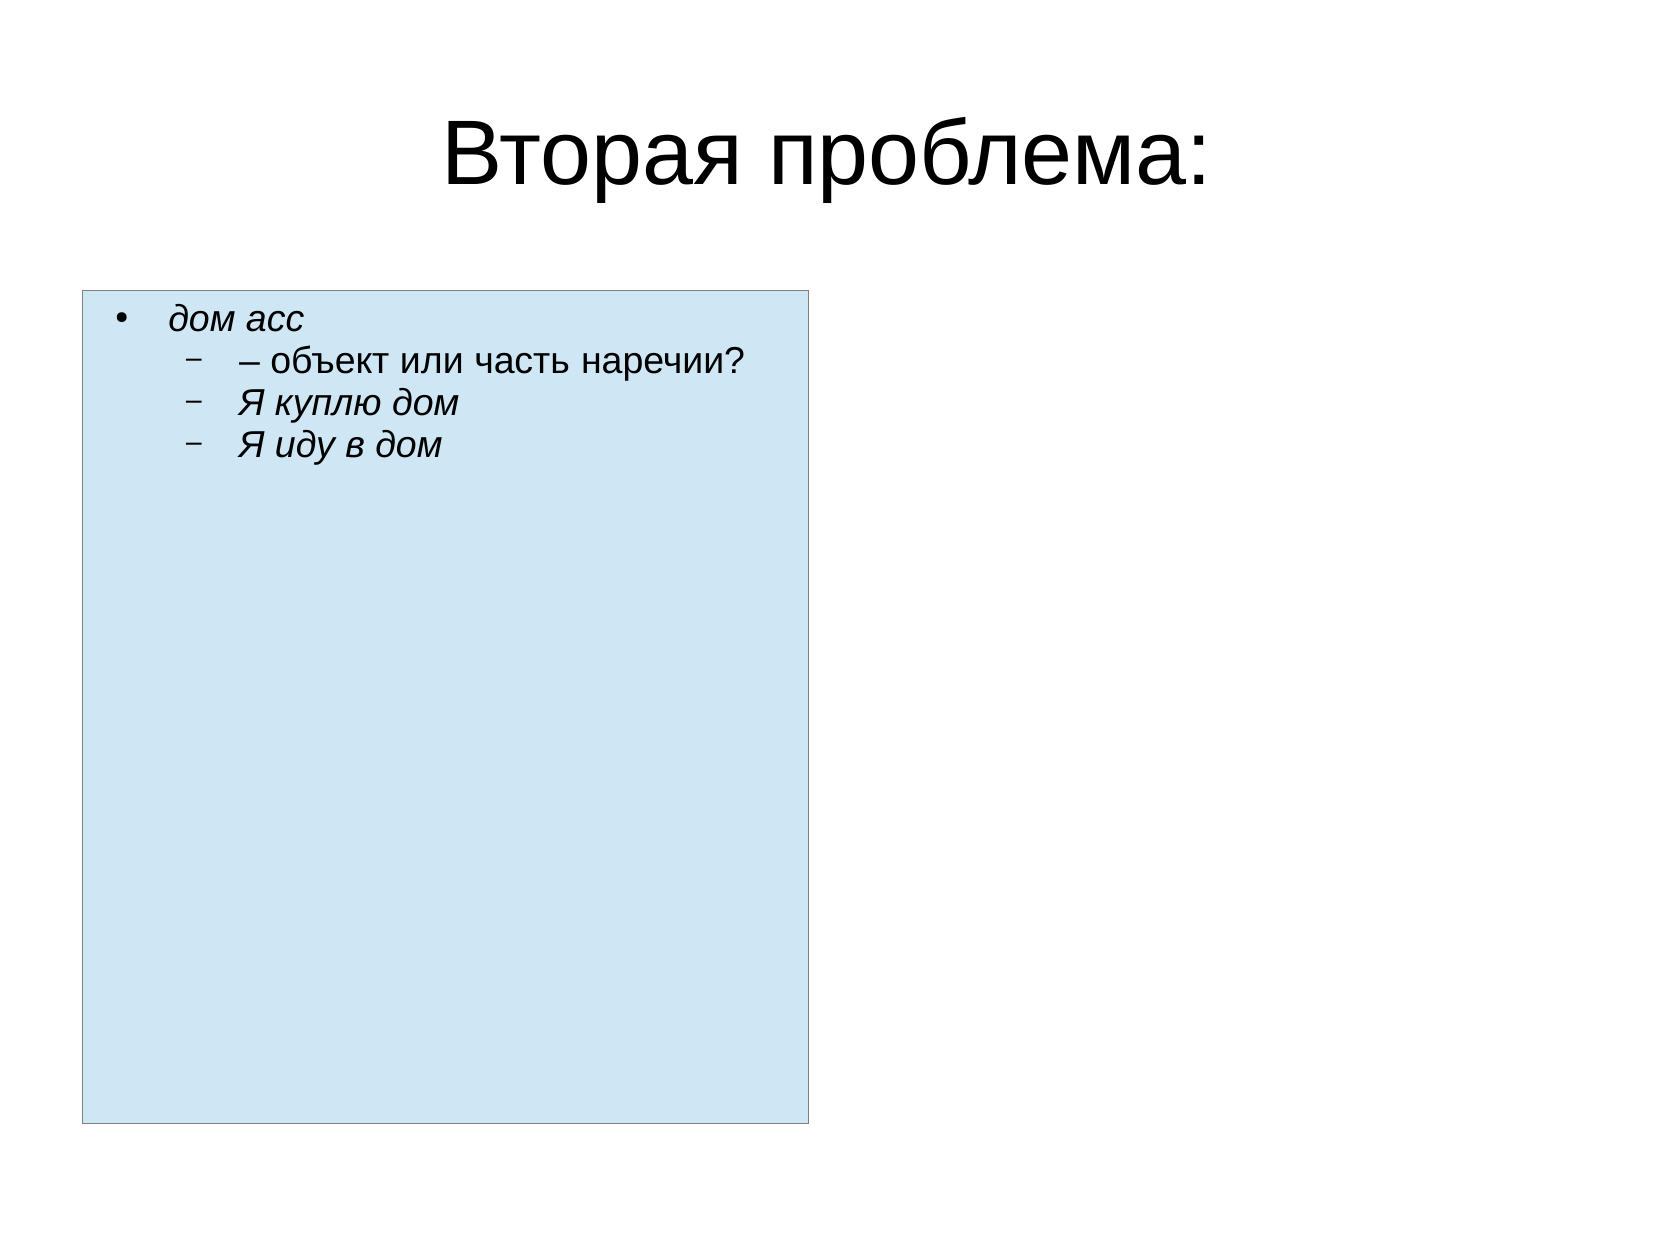

# Вторая проблема:
дом acc
– объект или часть наречии?
Я куплю дом
Я иду в дом